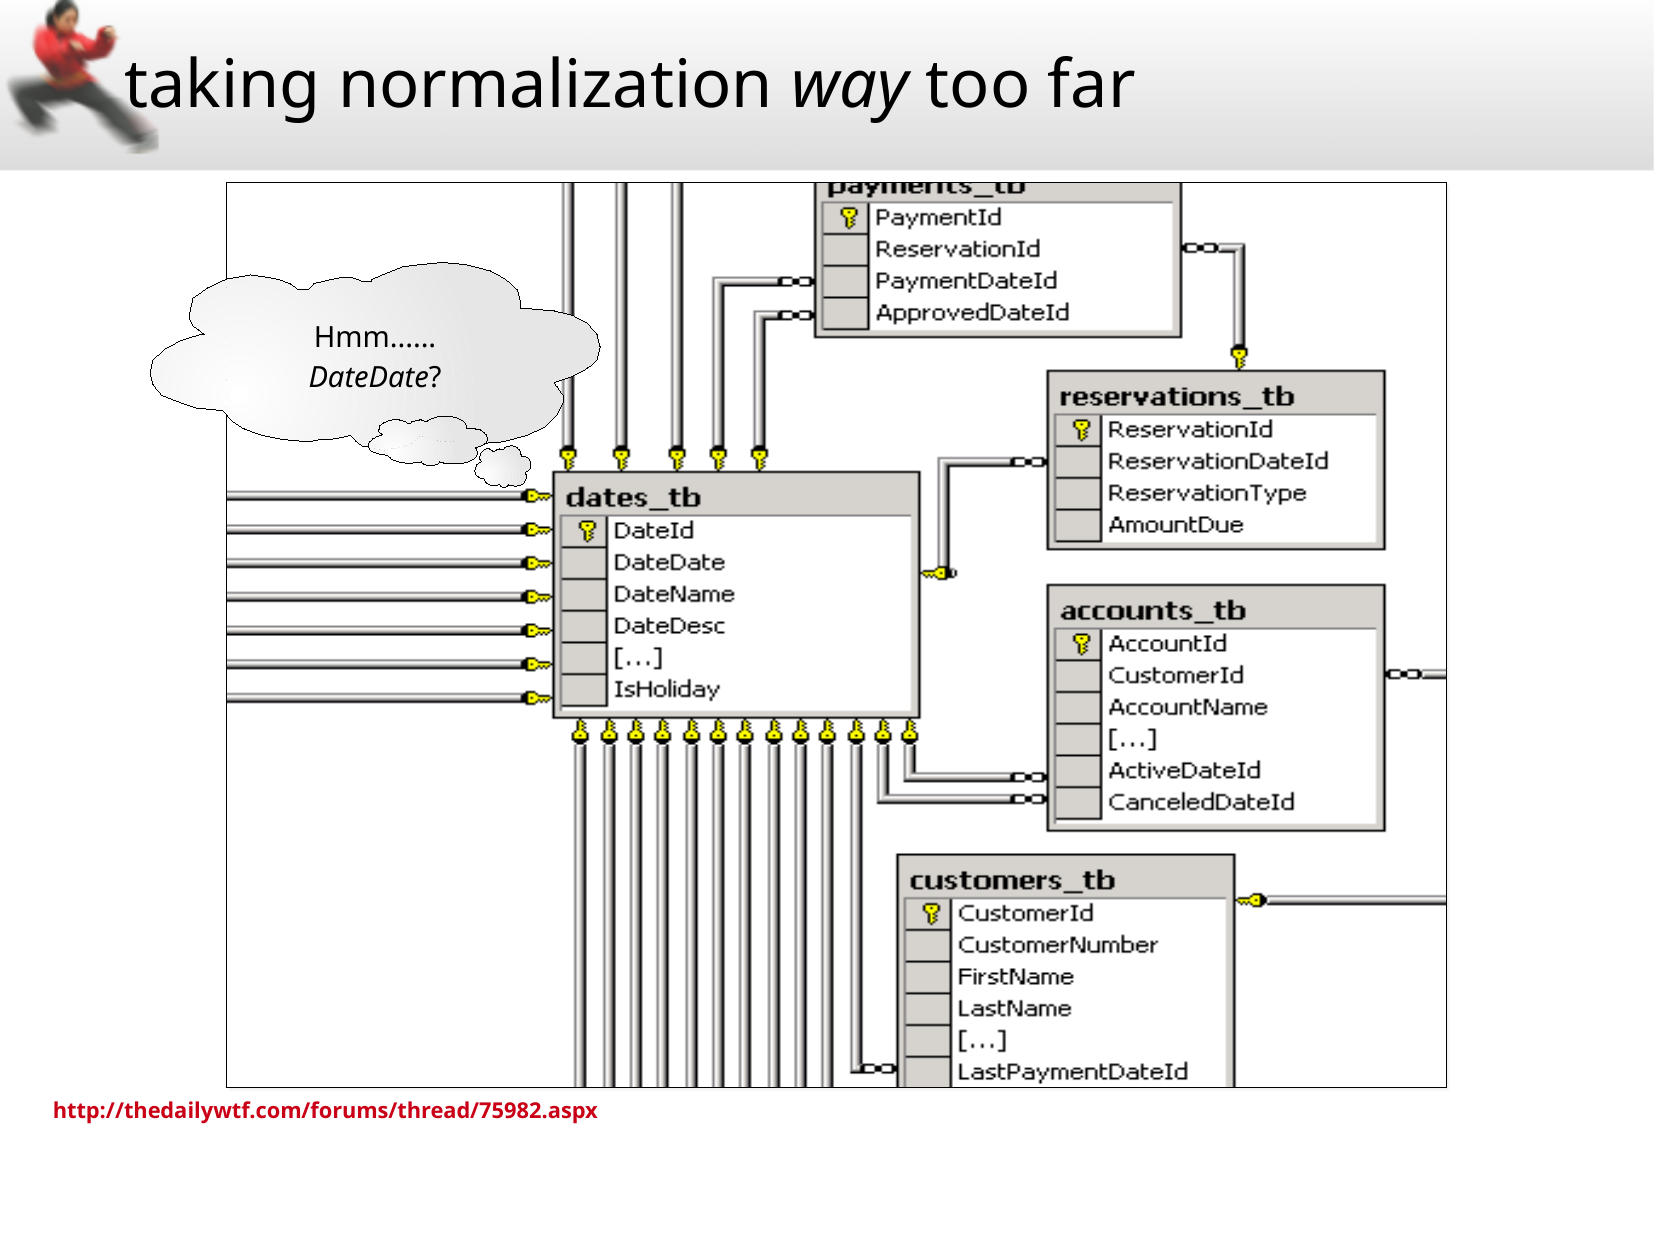

# taking normalization way too far
Hmm......
DateDate?
http://thedailywtf.com/forums/thread/75982.aspx